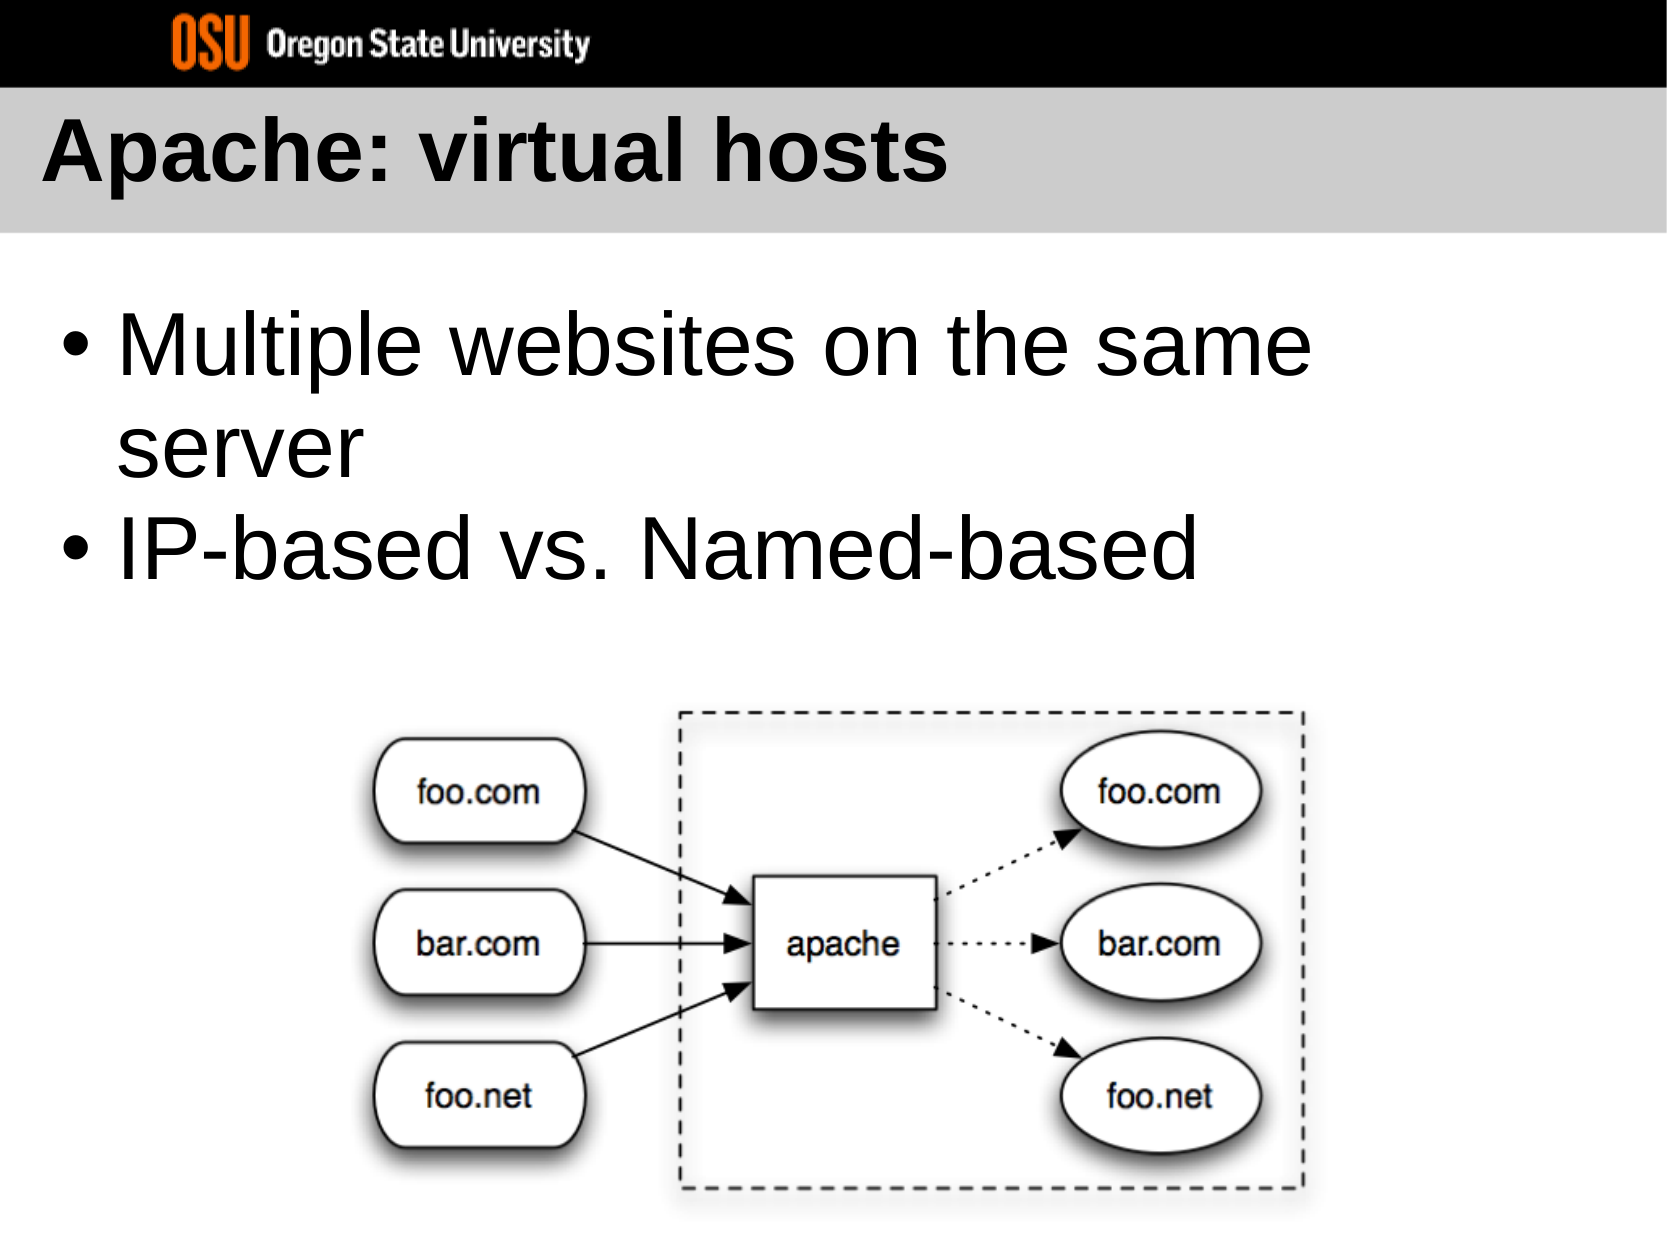

# Apache: virtual hosts
Multiple websites on the same server
IP-based vs. Named-based